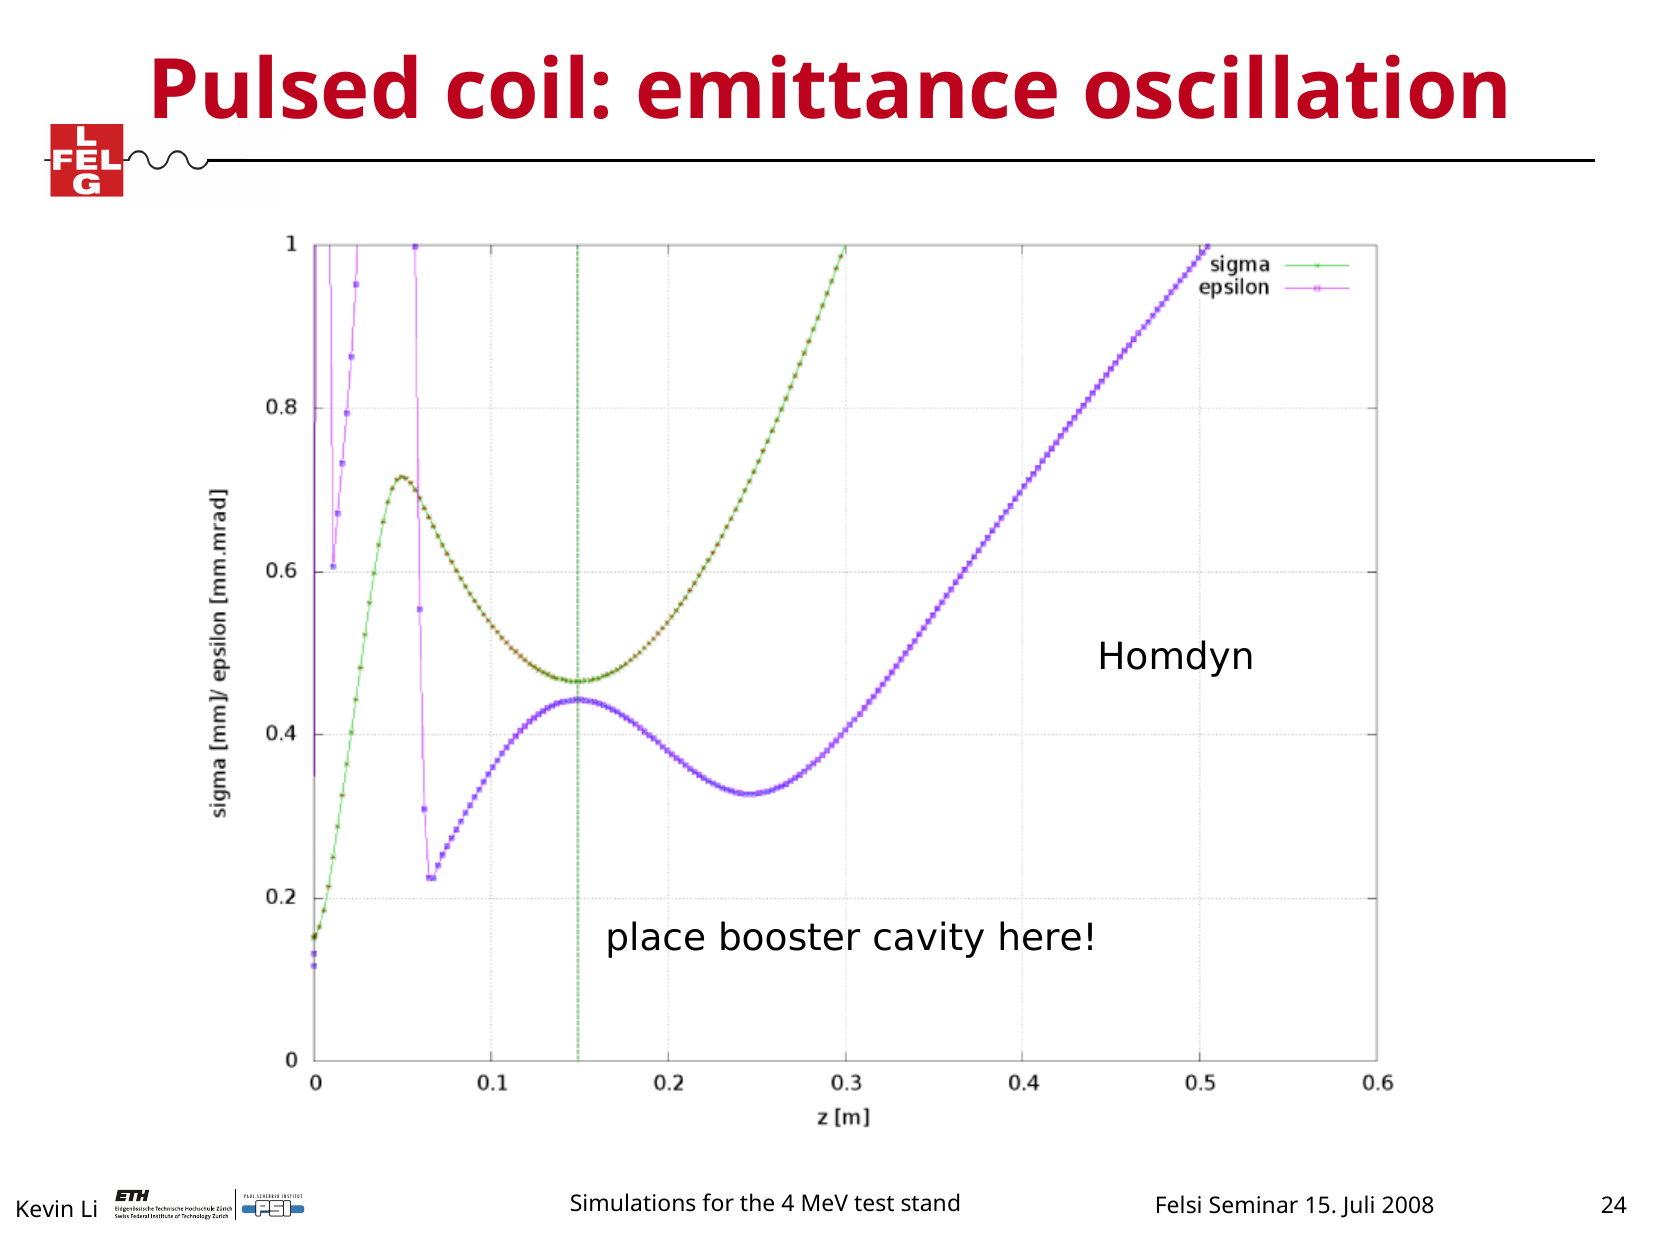

# Pulsed coil: emittance oscillation
Homdyn
place booster cavity here!